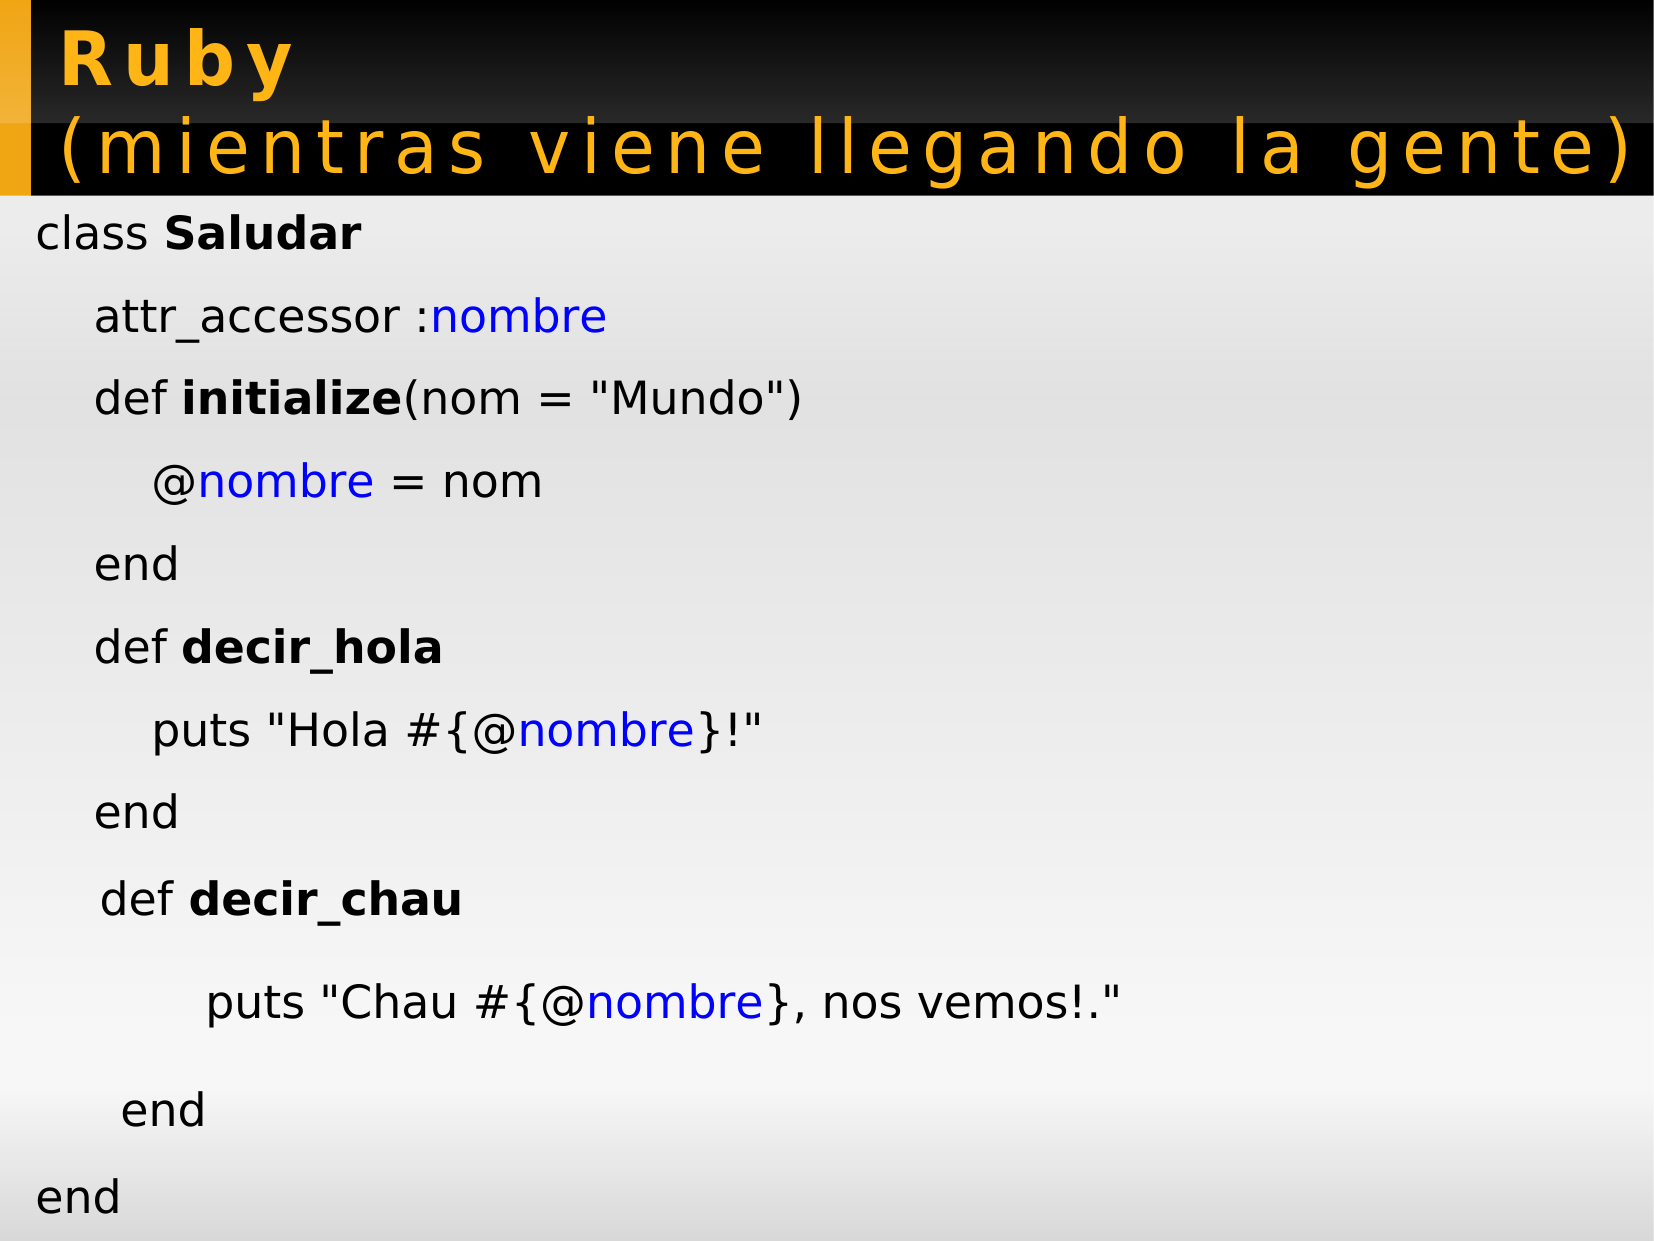

Ruby
(mientras viene llegando la gente)
# class Saludar
 attr_accessor :nombre
 def initialize(nom = "Mundo")
 @nombre = nom
 end
 def decir_hola
 puts "Hola #{@nombre}!"
 end
 def decir_chau
 puts "Chau #{@nombre}, nos vemos!."
 end
end